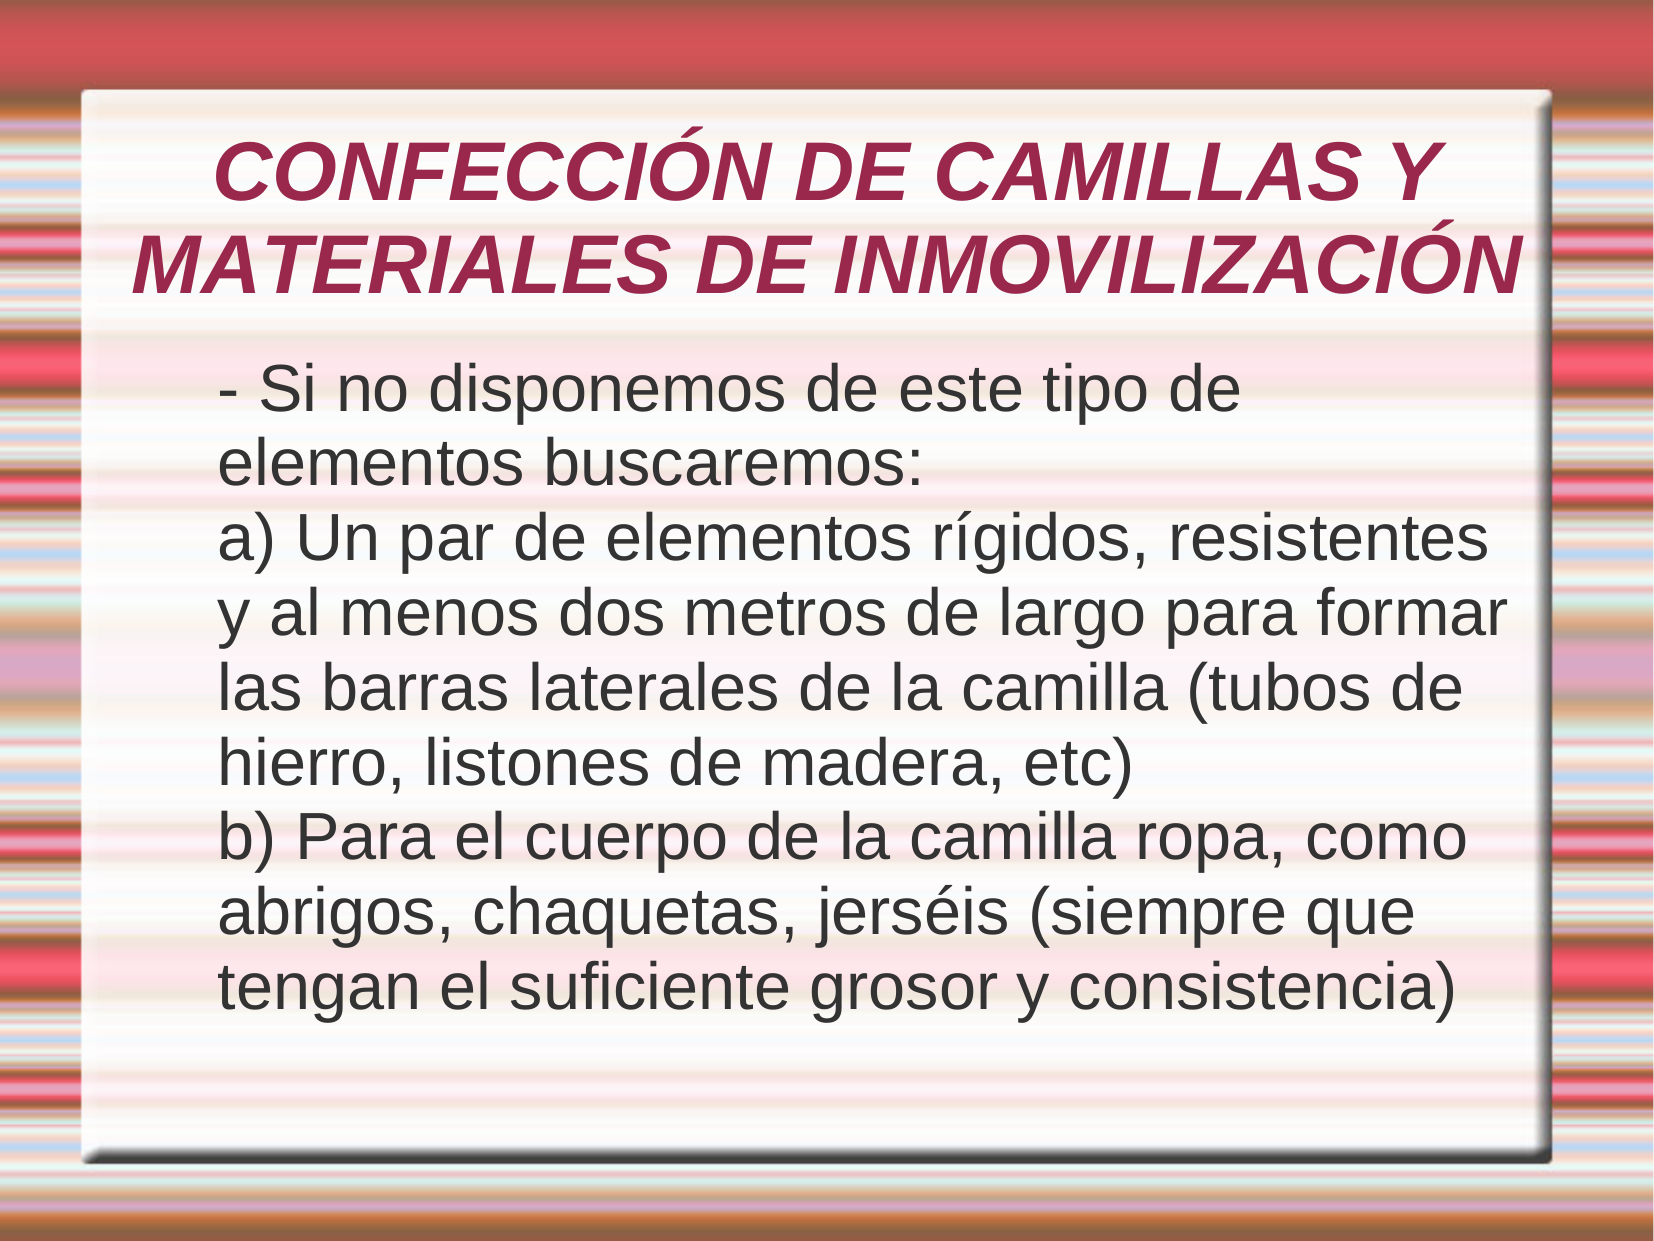

# CONFECCIÓN DE CAMILLAS Y MATERIALES DE INMOVILIZACIÓN
- Si no disponemos de este tipo de elementos buscaremos:
a) Un par de elementos rígidos, resistentes y al menos dos metros de largo para formar las barras laterales de la camilla (tubos de hierro, listones de madera, etc)
b) Para el cuerpo de la camilla ropa, como abrigos, chaquetas, jerséis (siempre que tengan el suficiente grosor y consistencia)